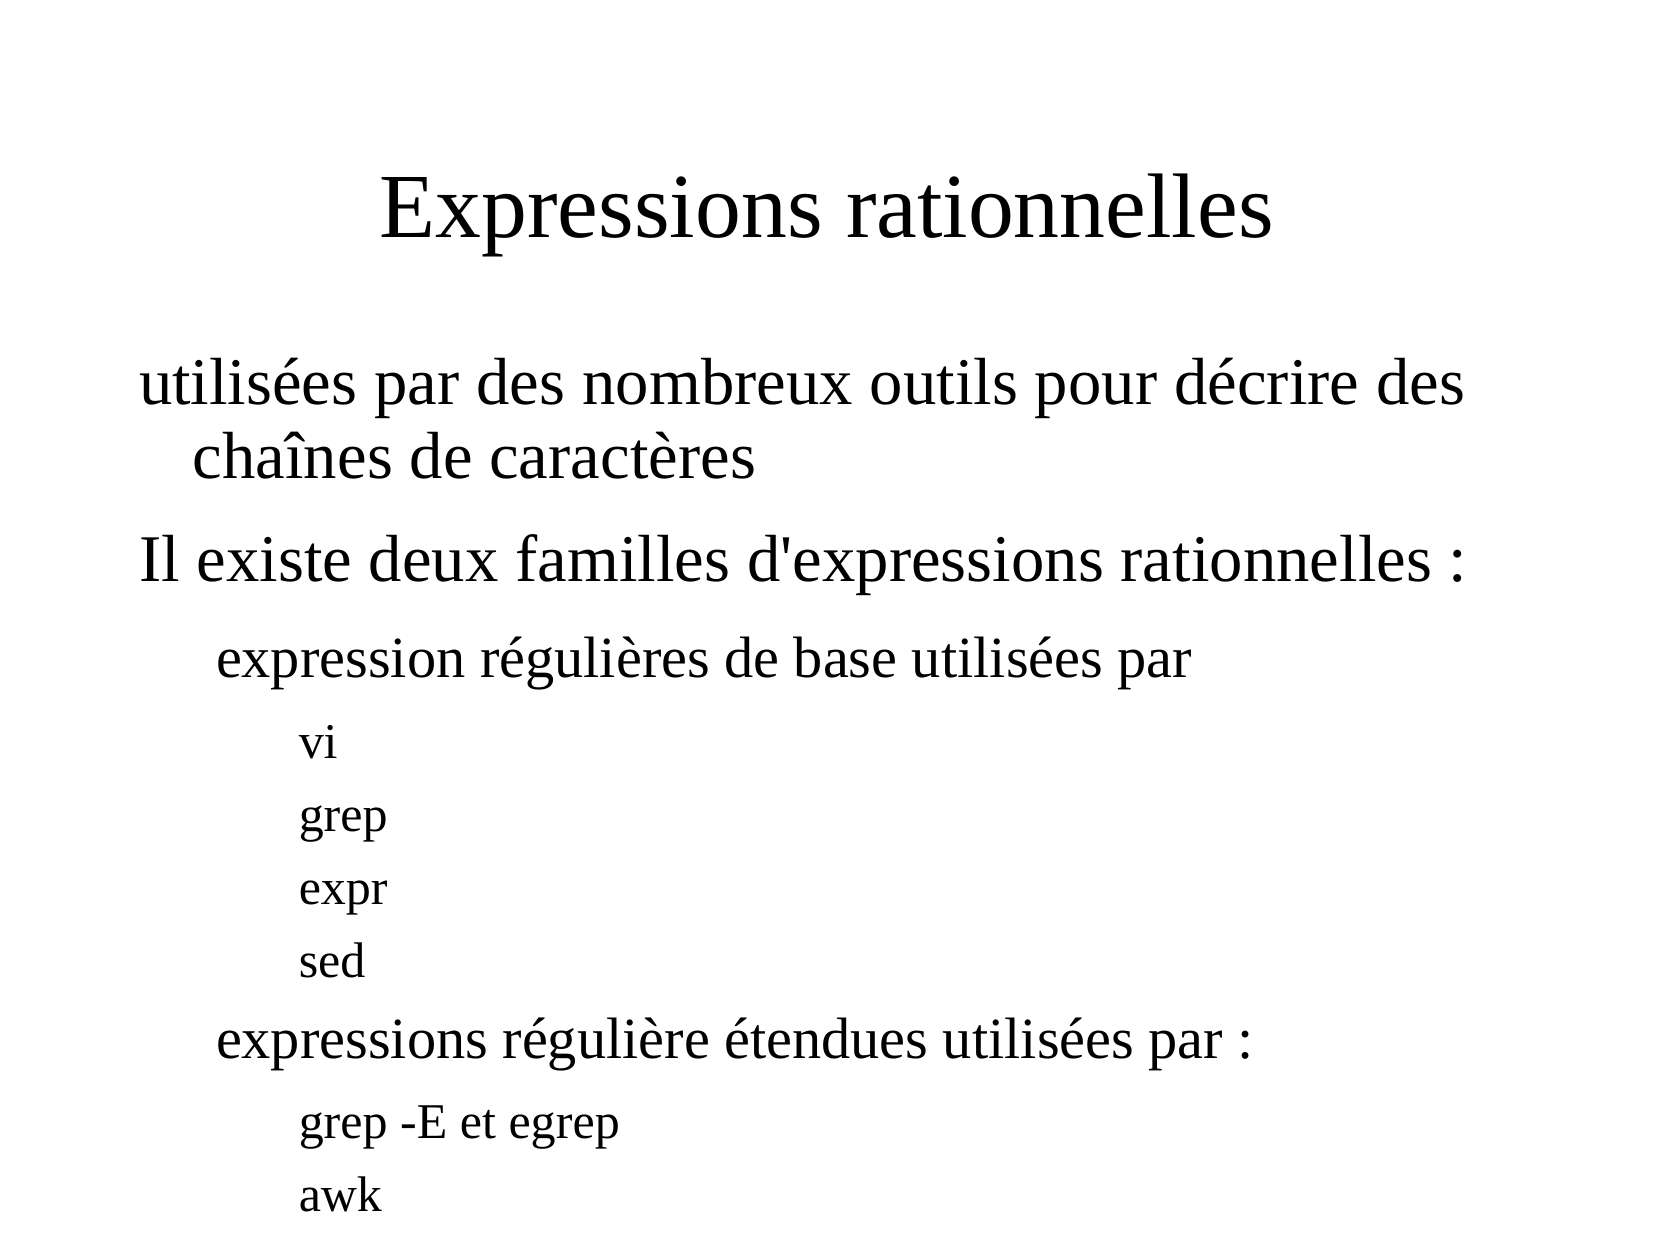

# Expressions rationnelles
utilisées par des nombreux outils pour décrire des chaînes de caractères
Il existe deux familles d'expressions rationnelles :
expression régulières de base utilisées par
vi
grep
expr
sed
expressions régulière étendues utilisées par :
grep -E et egrep
awk